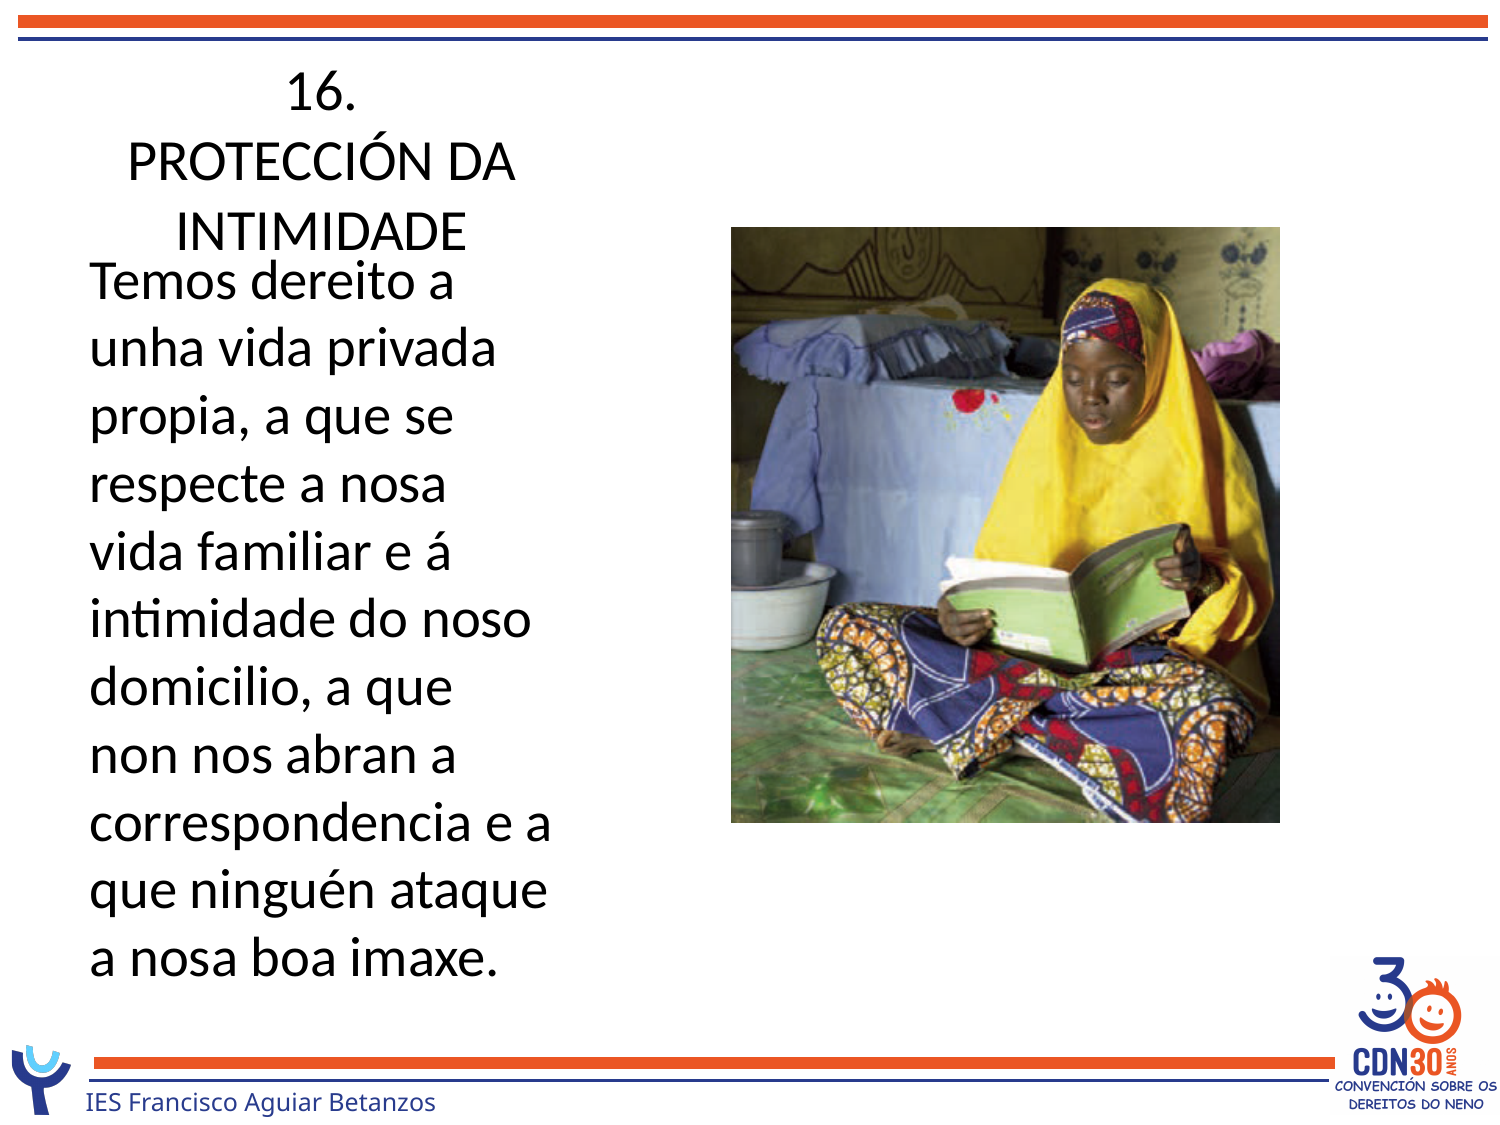

# 16. PROTECCIÓN DA INTIMIDADE
Temos dereito a unha vida privada propia, a que se respecte a nosa vida familiar e á intimidade do noso domicilio, a que non nos abran a correspondencia e a que ninguén ataque a nosa boa imaxe.